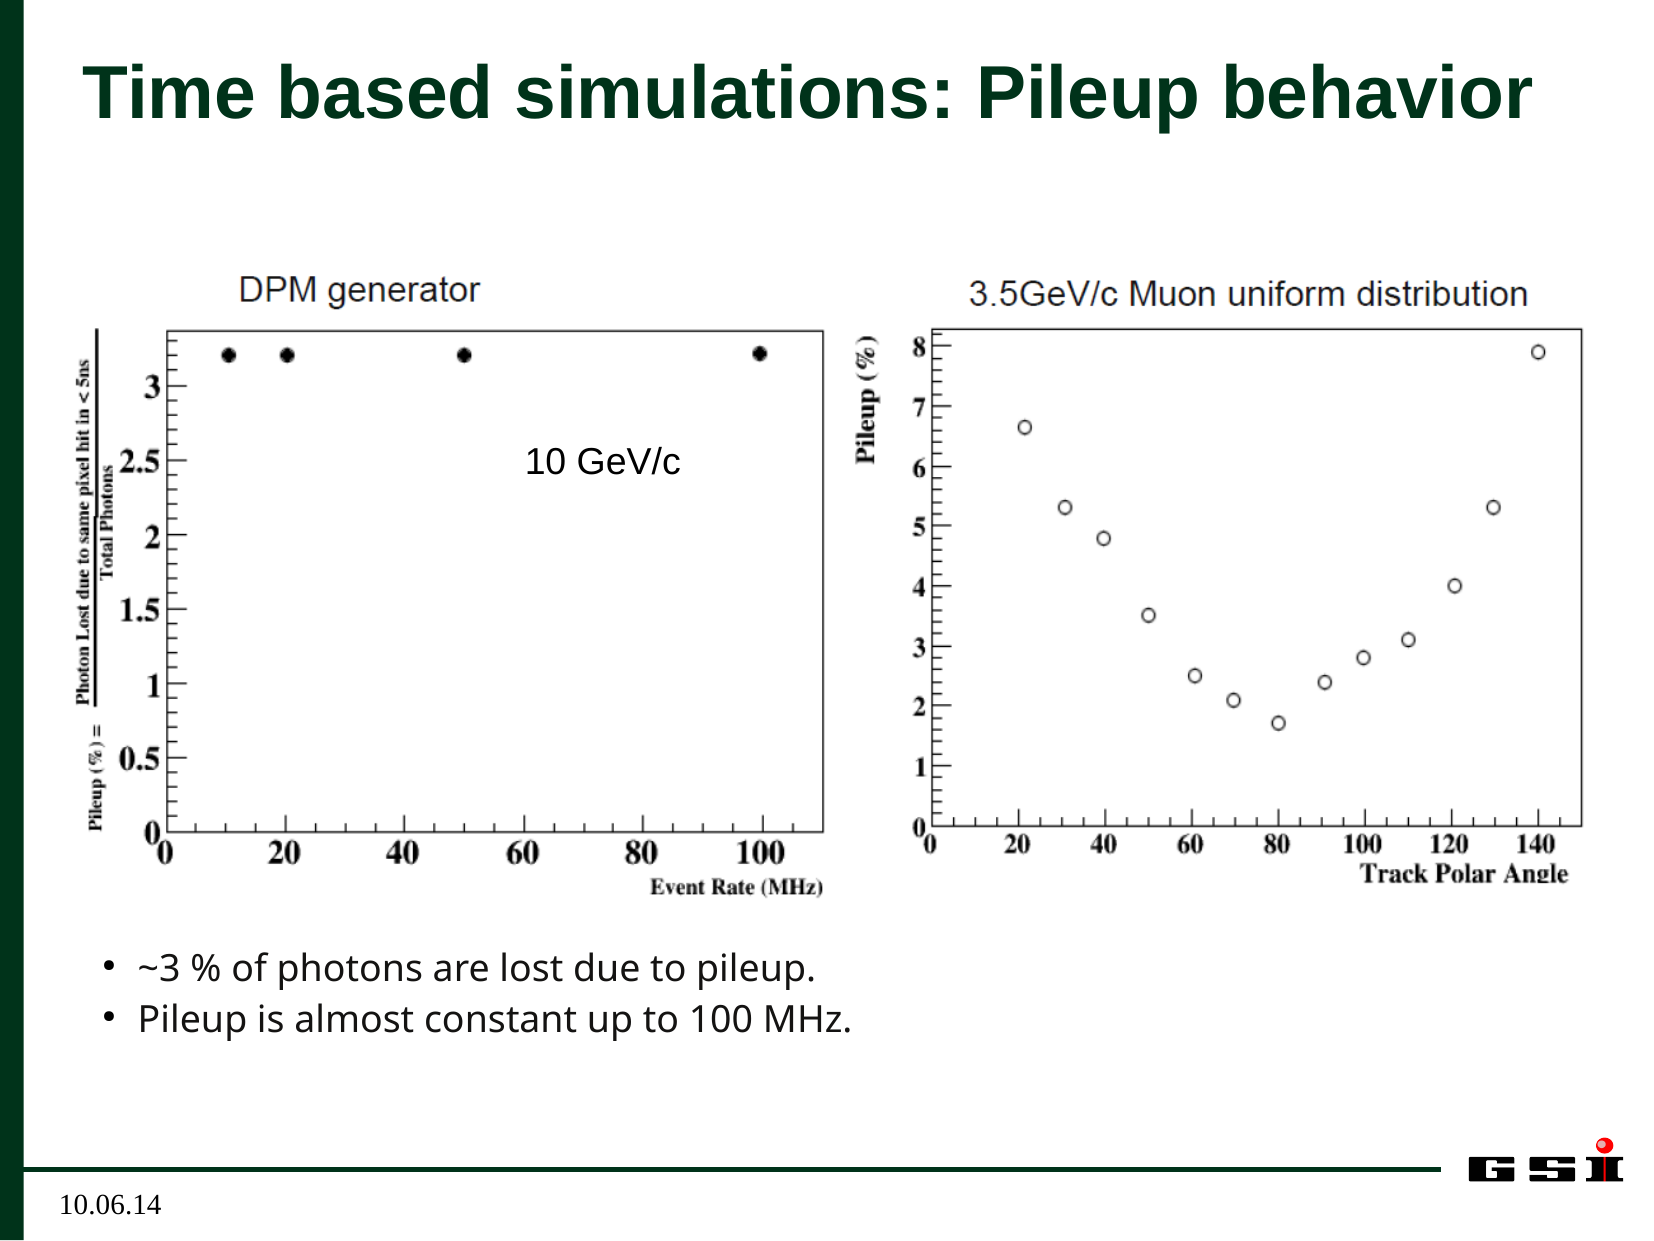

# Time based simulations: Pileup behavior
10 GeV/c
~3 % of photons are lost due to pileup.
Pileup is almost constant up to 100 MHz.
10.06.14